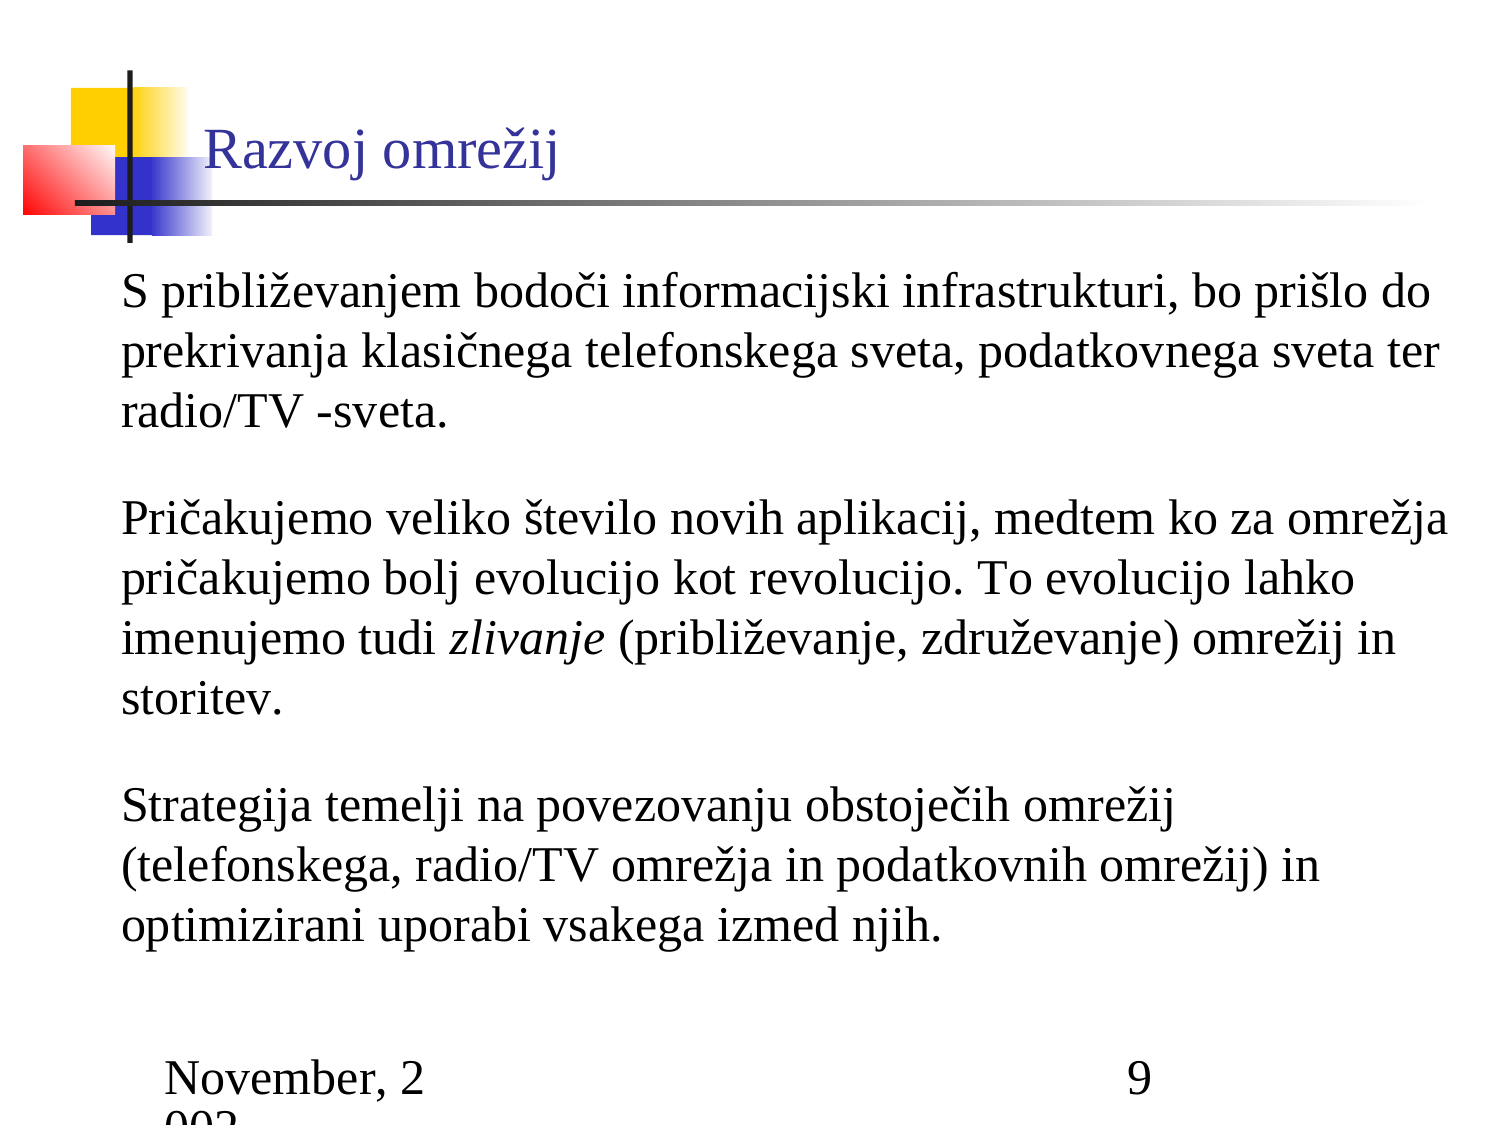

# Razvoj omrežij
	S približevanjem bodoči informacijski infrastrukturi, bo prišlo do prekrivanja klasičnega telefonskega sveta, podatkovnega sveta ter radio/TV -sveta.
	Pričakujemo veliko število novih aplikacij, medtem ko za omrežja pričakujemo bolj evolucijo kot revolucijo. To evolucijo lahko imenujemo tudi zlivanje (približevanje, združevanje) omrežij in storitev.
	Strategija temelji na povezovanju obstoječih omrežij (telefonskega, radio/TV omrežja in podatkovnih omrežij) in optimizirani uporabi vsakega izmed njih.
November, 2002
TR
9